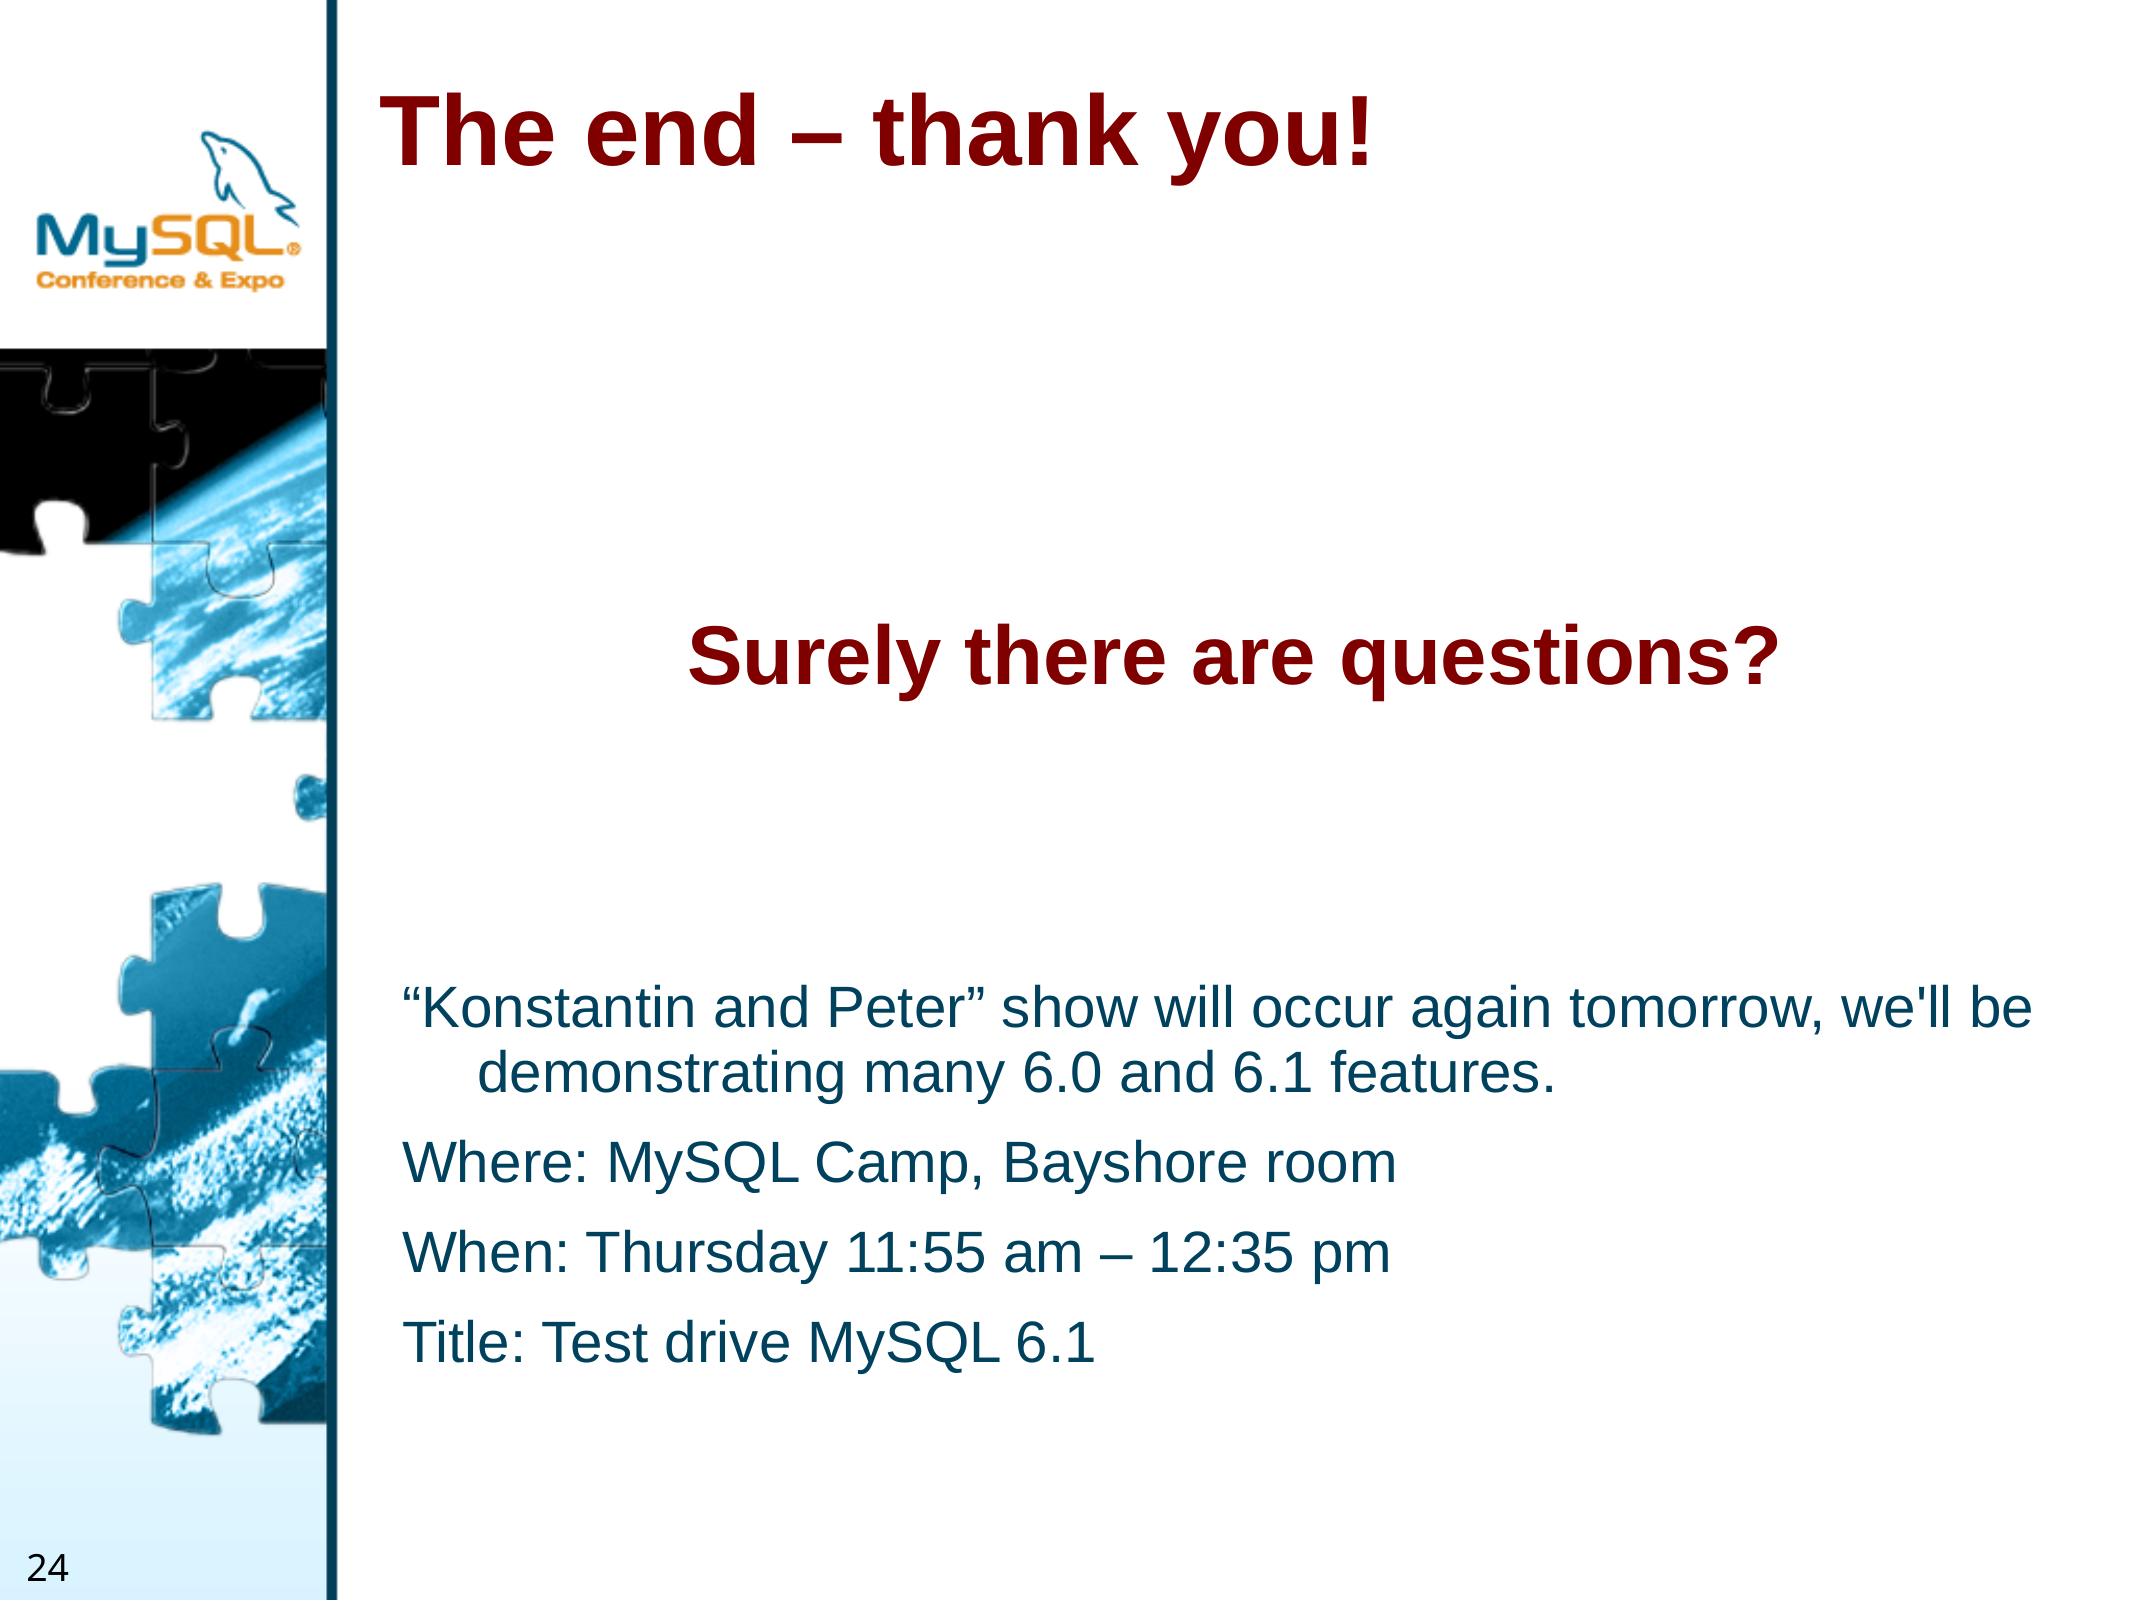

# The end – thank you!
Surely there are questions?
“Konstantin and Peter” show will occur again tomorrow, we'll be demonstrating many 6.0 and 6.1 features.
Where: MySQL Camp, Bayshore room
When: Thursday 11:55 am – 12:35 pm
Title: Test drive MySQL 6.1